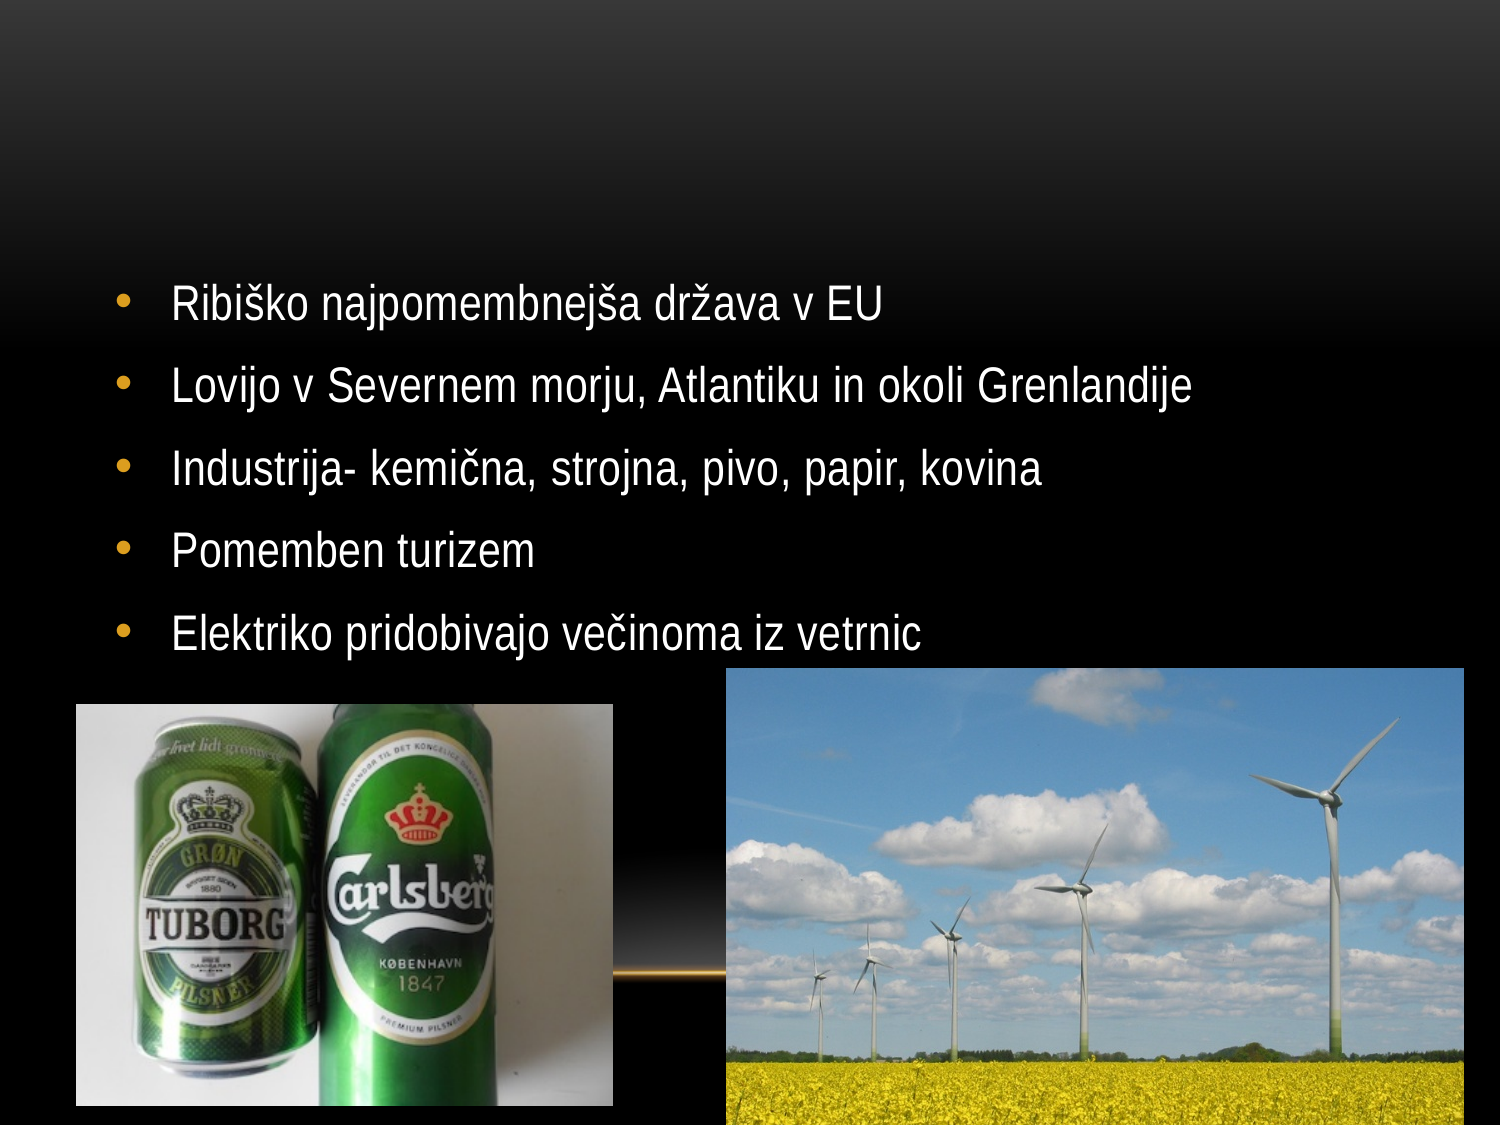

#
Ribiško najpomembnejša država v EU
Lovijo v Severnem morju, Atlantiku in okoli Grenlandije
Industrija- kemična, strojna, pivo, papir, kovina
Pomemben turizem
Elektriko pridobivajo večinoma iz vetrnic